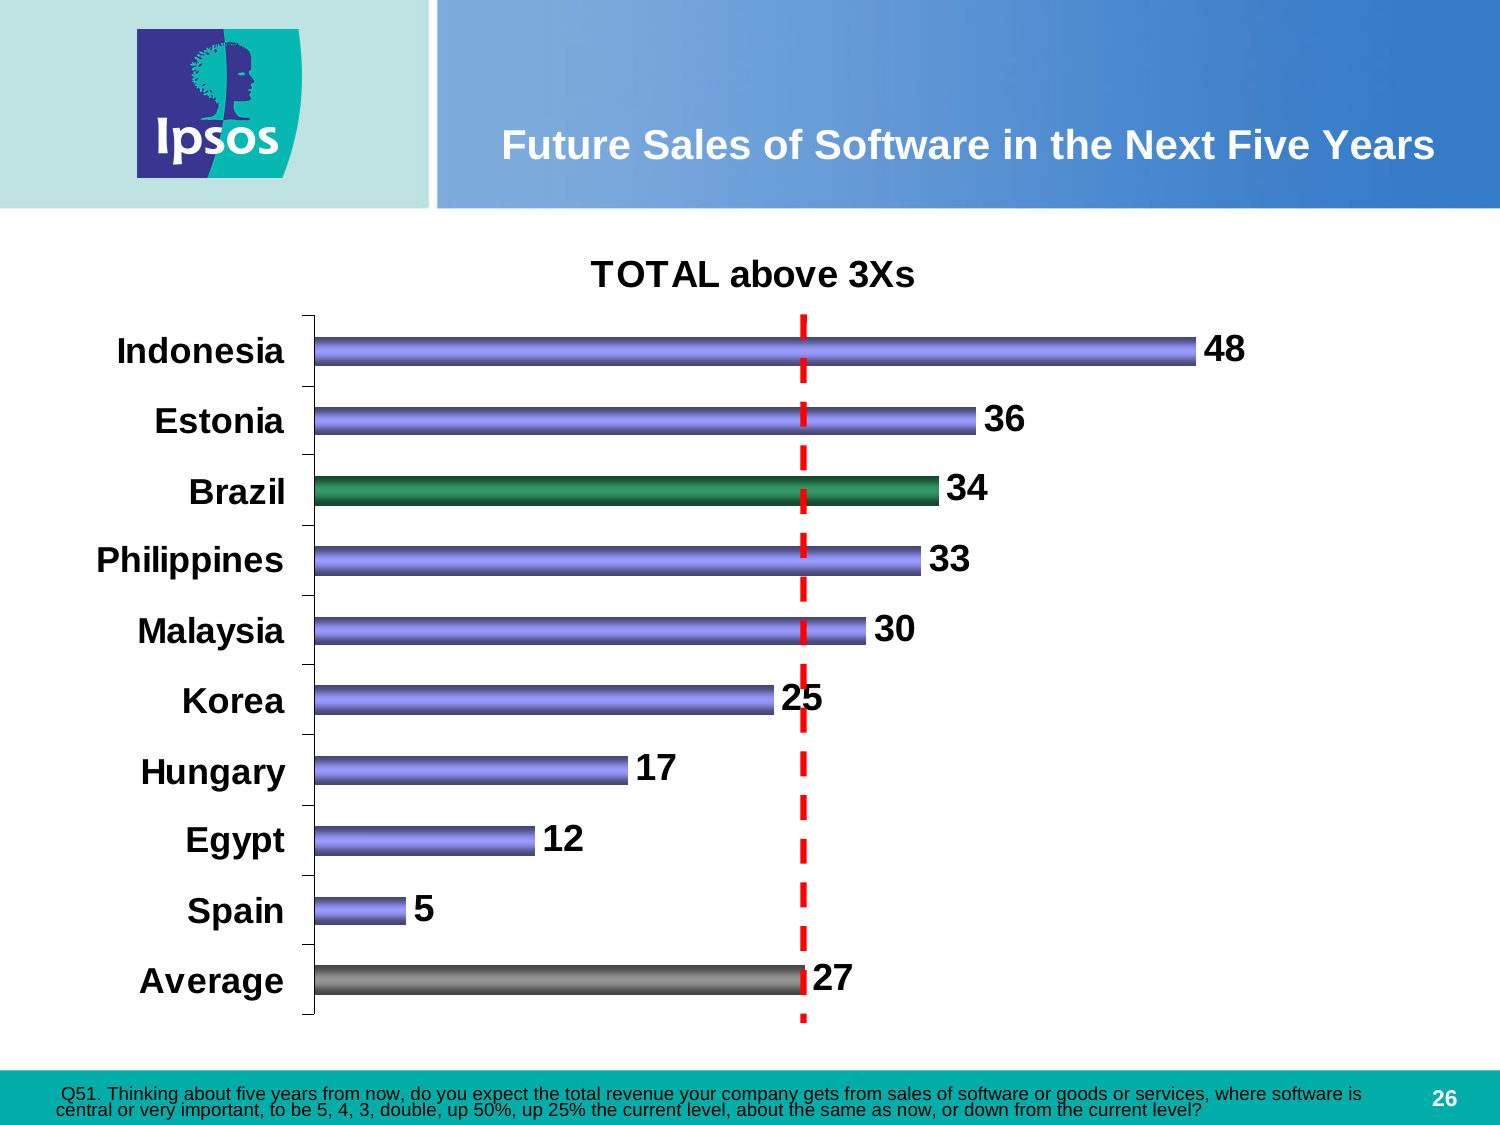

# Future Sales of Software in the Next Five Years
 Q51. Thinking about five years from now, do you expect the total revenue your company gets from sales of software or goods or services, where software is central or very important, to be 5, 4, 3, double, up 50%, up 25% the current level, about the same as now, or down from the current level?